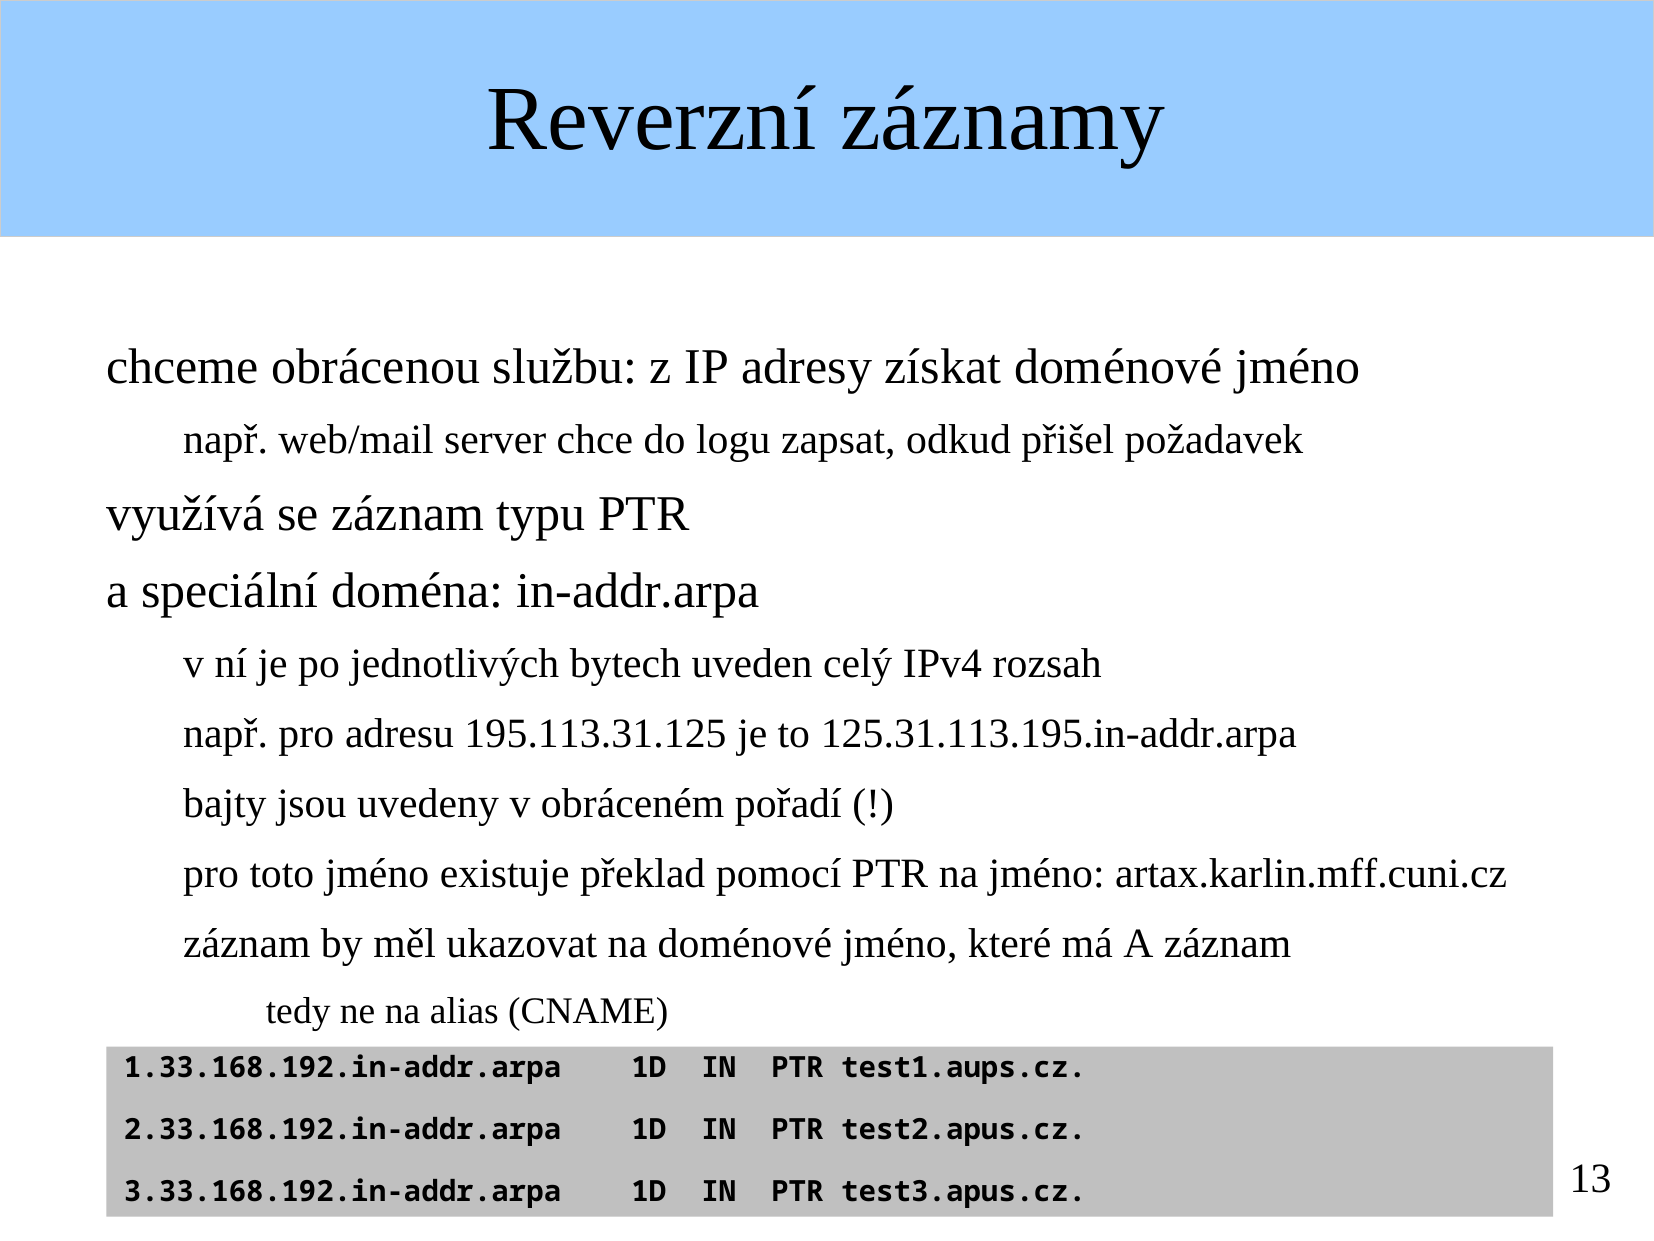

# Reverzní záznamy
chceme obrácenou službu: z IP adresy získat doménové jméno
např. web/mail server chce do logu zapsat, odkud přišel požadavek
využívá se záznam typu PTR
a speciální doména: in-addr.arpa
v ní je po jednotlivých bytech uveden celý IPv4 rozsah
např. pro adresu 195.113.31.125 je to 125.31.113.195.in-addr.arpa
bajty jsou uvedeny v obráceném pořadí (!)
pro toto jméno existuje překlad pomocí PTR na jméno: artax.karlin.mff.cuni.cz
záznam by měl ukazovat na doménové jméno, které má A záznam
tedy ne na alias (CNAME)
1.33.168.192.in-addr.arpa 1D IN PTR test1.aups.cz.
2.33.168.192.in-addr.arpa 1D IN PTR test2.apus.cz.
3.33.168.192.in-addr.arpa 1D IN PTR test3.apus.cz.